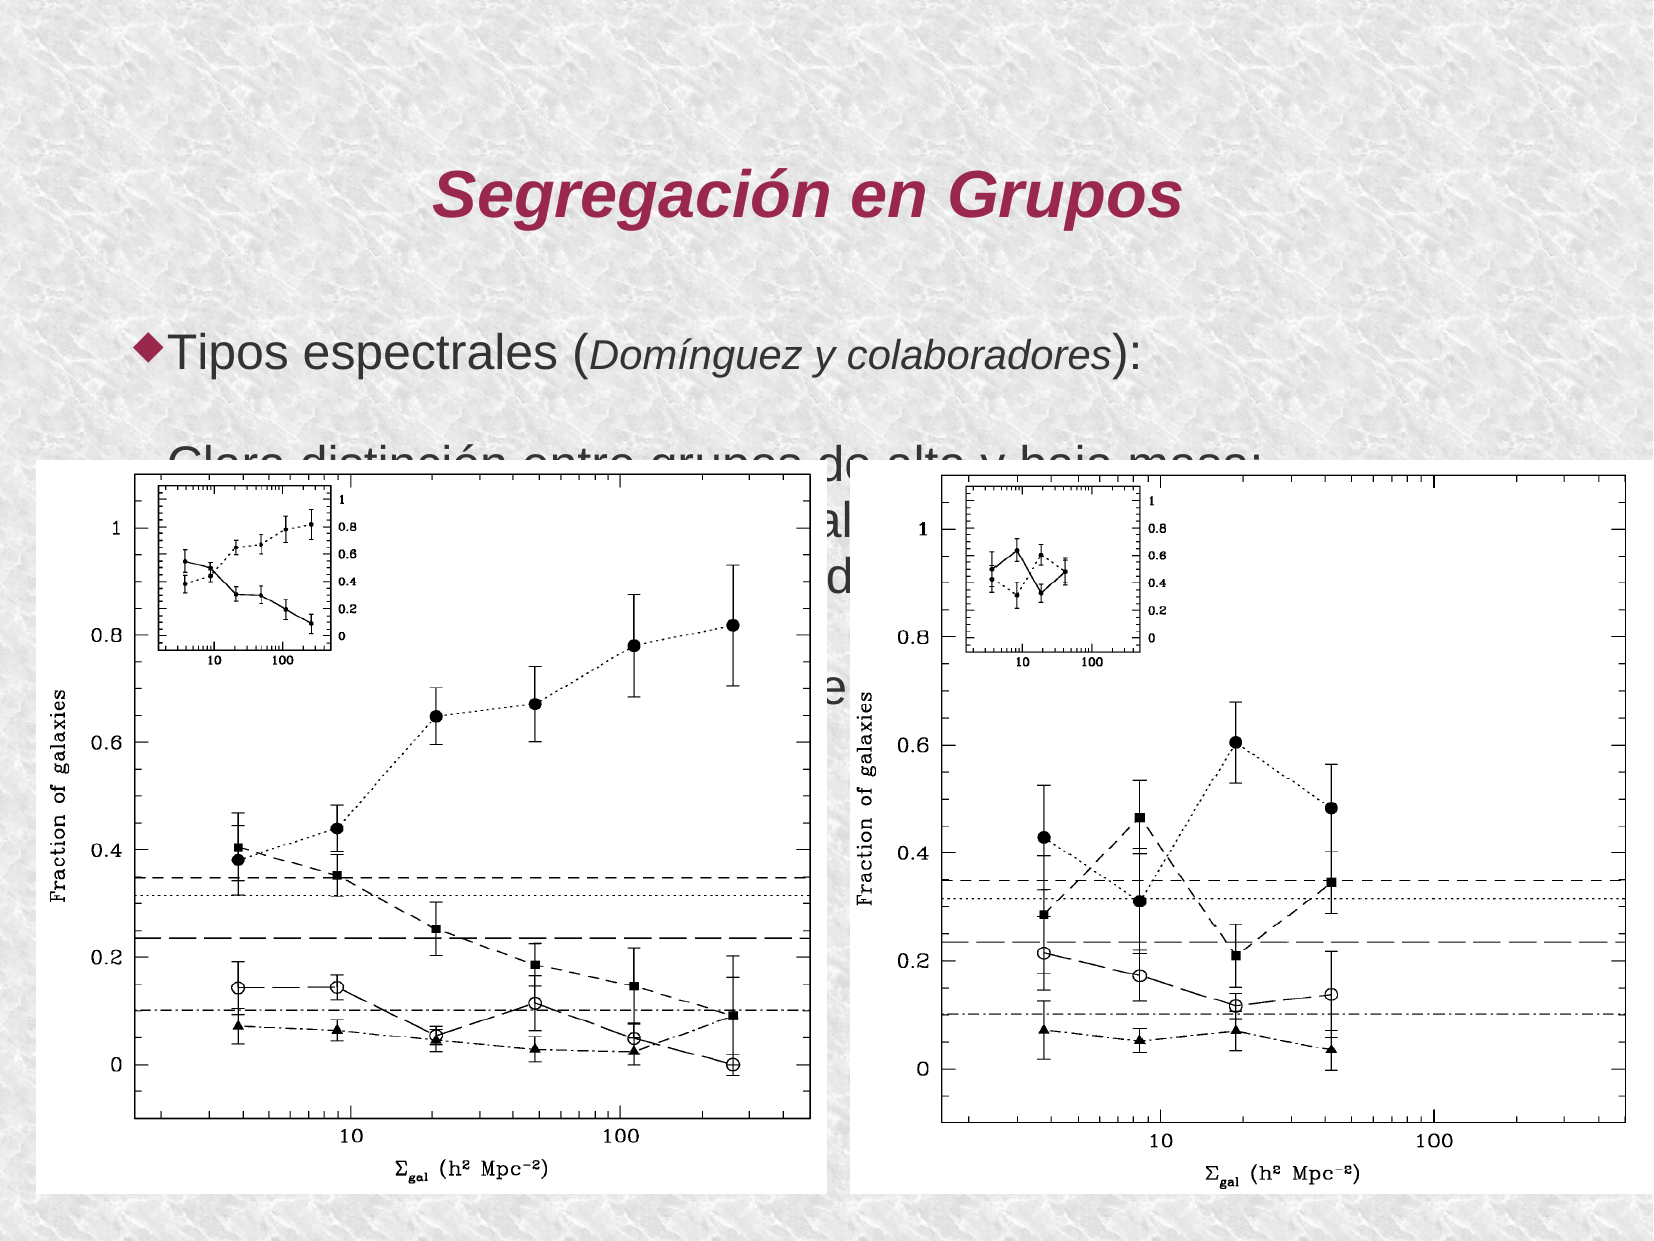

# Segregación en Grupos
Tipos espectrales (Domínguez y colaboradores):
Clara distinción entre grupos de alta y baja masa:
1) Alta masa: la fracción de galaxias con baja formación estelar depende de la densidad de galaxias y la distancia al centro
2) Baja masa: no hay dependencia